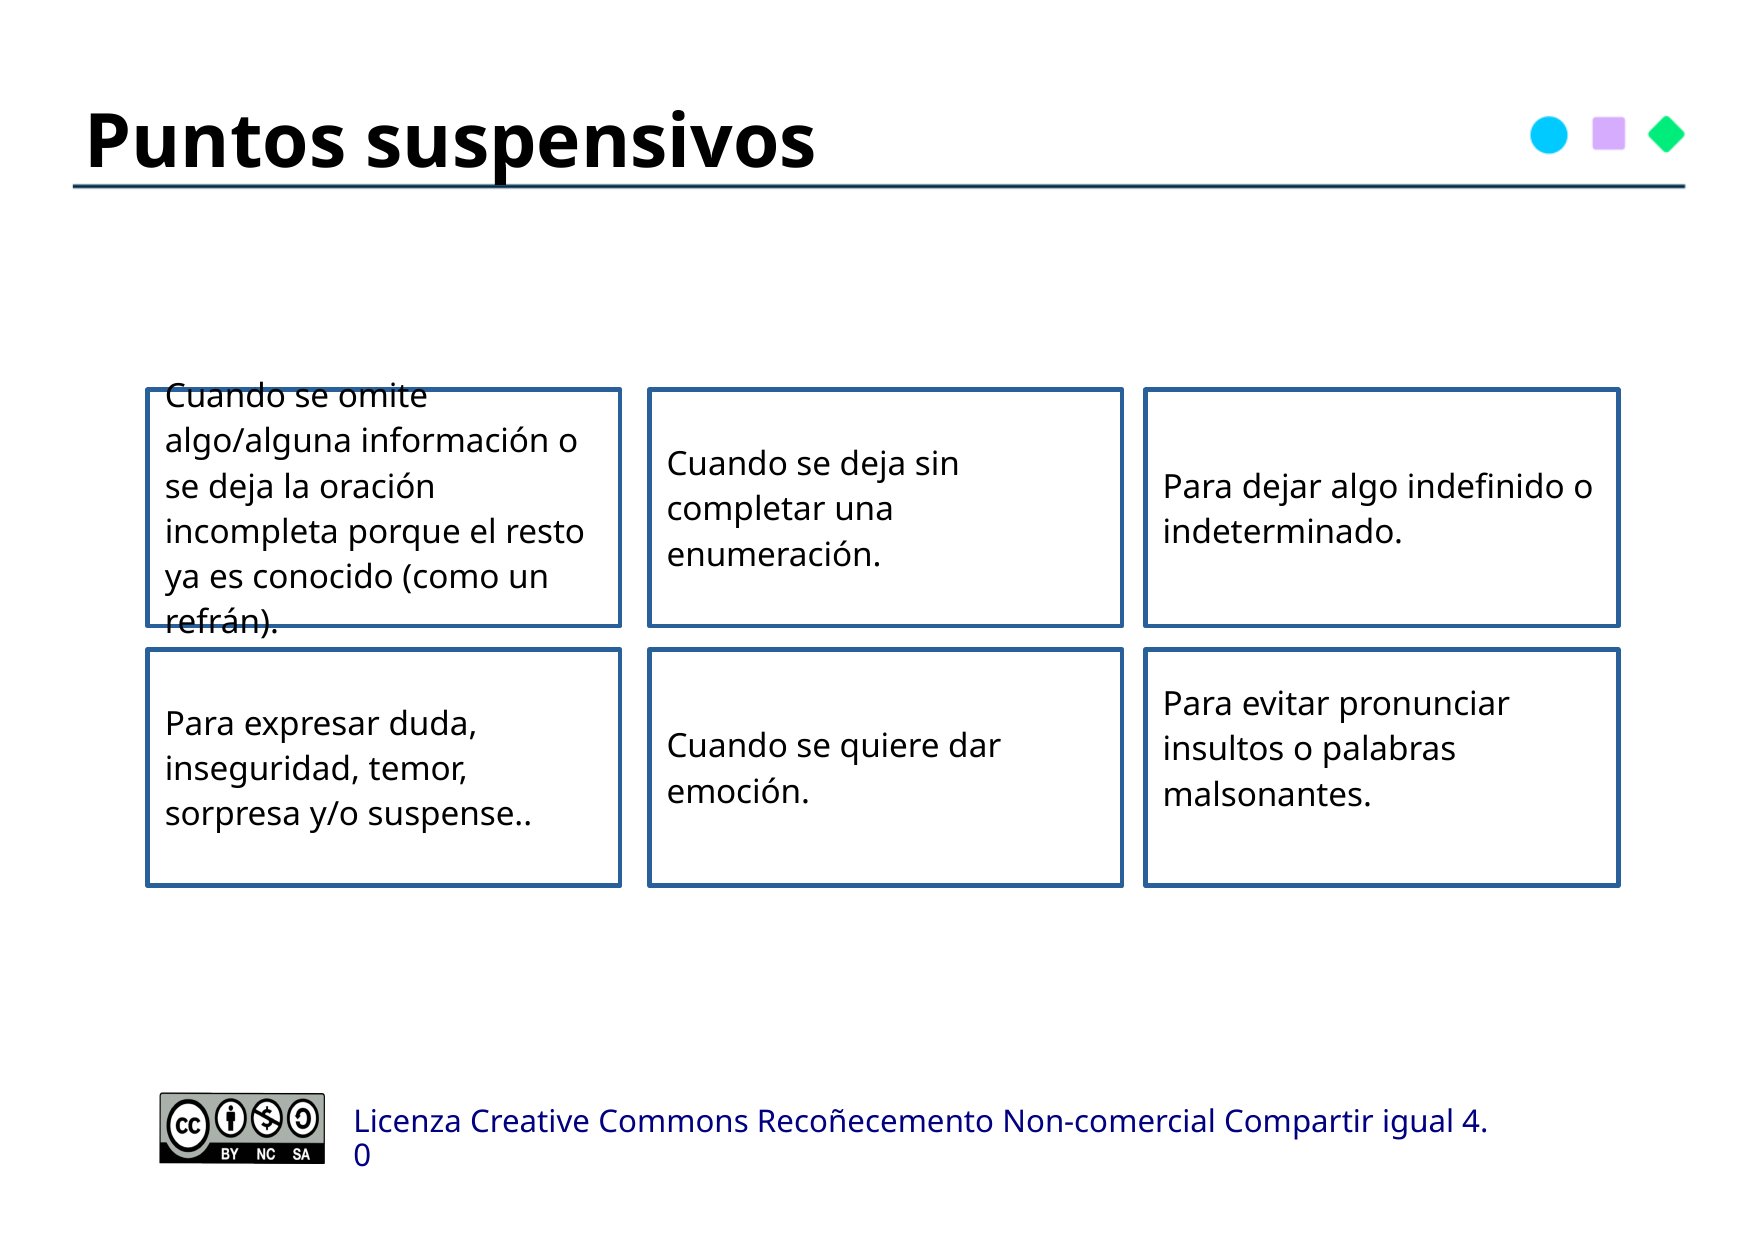

# Puntos suspensivos
Cuando se omite algo/alguna información o se deja la oración incompleta porque el resto ya es conocido (como un refrán).
Cuando se deja sin completar una enumeración.
Para dejar algo indefinido o indeterminado.
Para expresar duda, inseguridad, temor, sorpresa y/o suspense..
Cuando se quiere dar emoción.
Para evitar pronunciar insultos o palabras malsonantes.
Licenza Creative Commons Recoñecemento Non-comercial Compartir igual 4.0